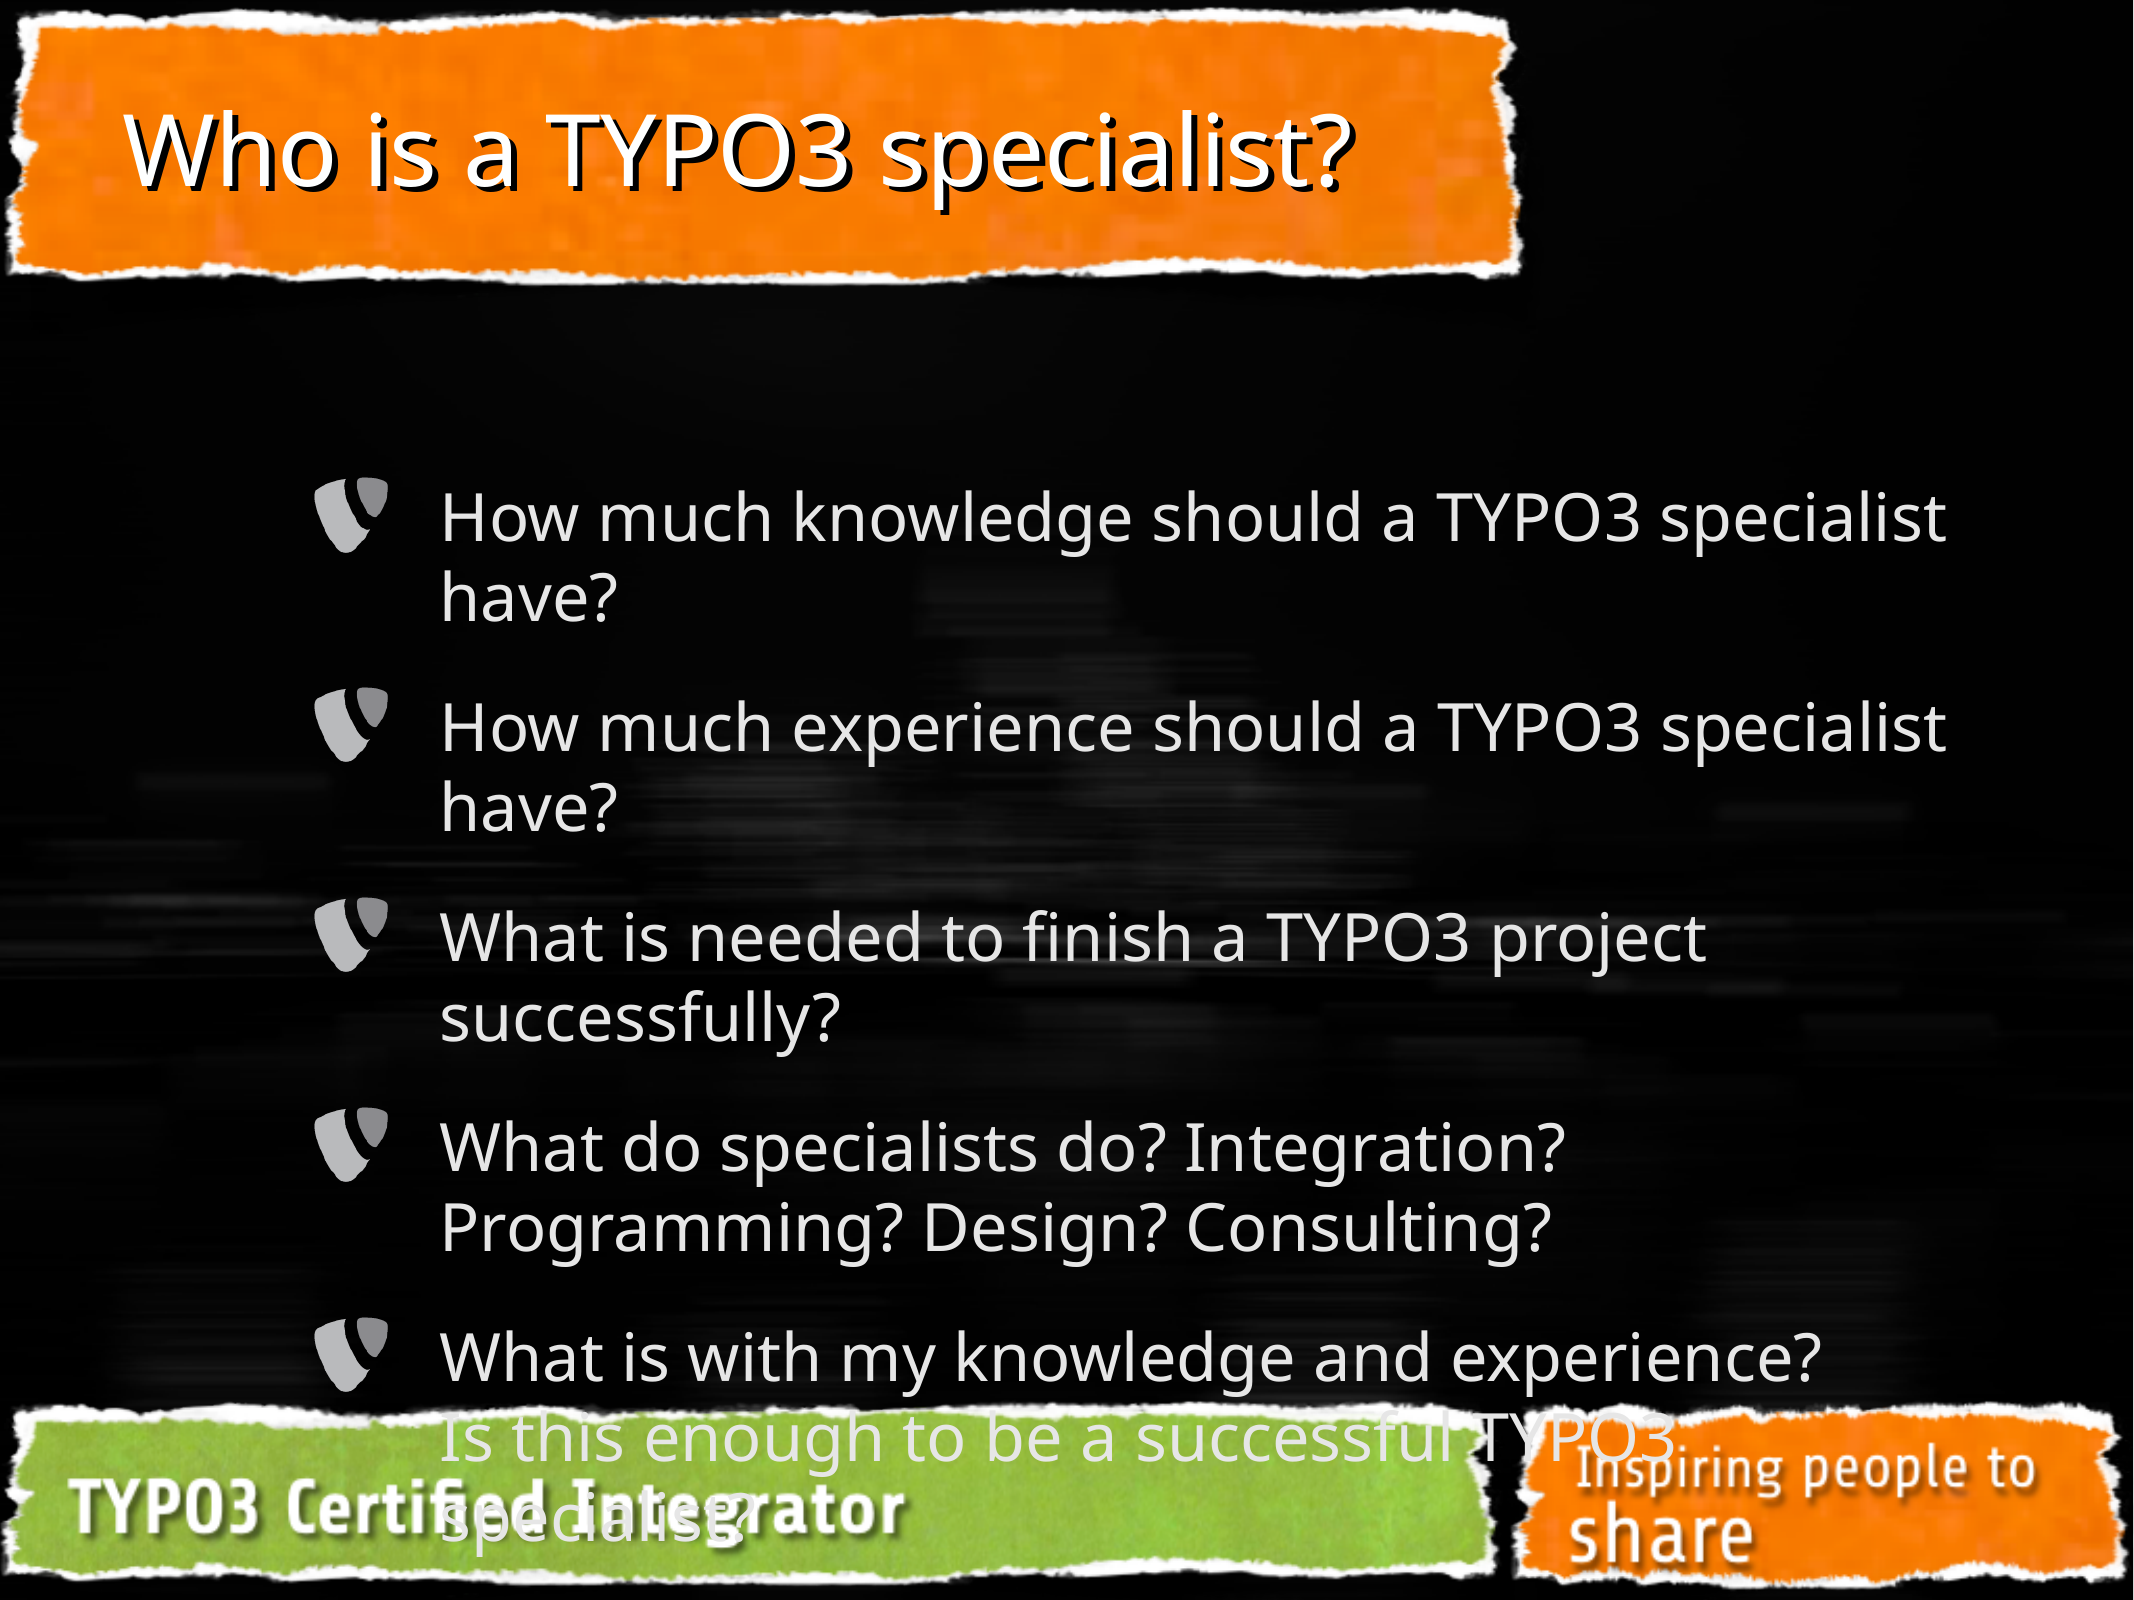

# Who is a TYPO3 specialist?
How much knowledge should a TYPO3 specialist have?
How much experience should a TYPO3 specialist have?
What is needed to finish a TYPO3 project successfully?
What do specialists do? Integration? Programming? Design? Consulting?
What is with my knowledge and experience?
Is this enough to be a successful TYPO3 specialist?